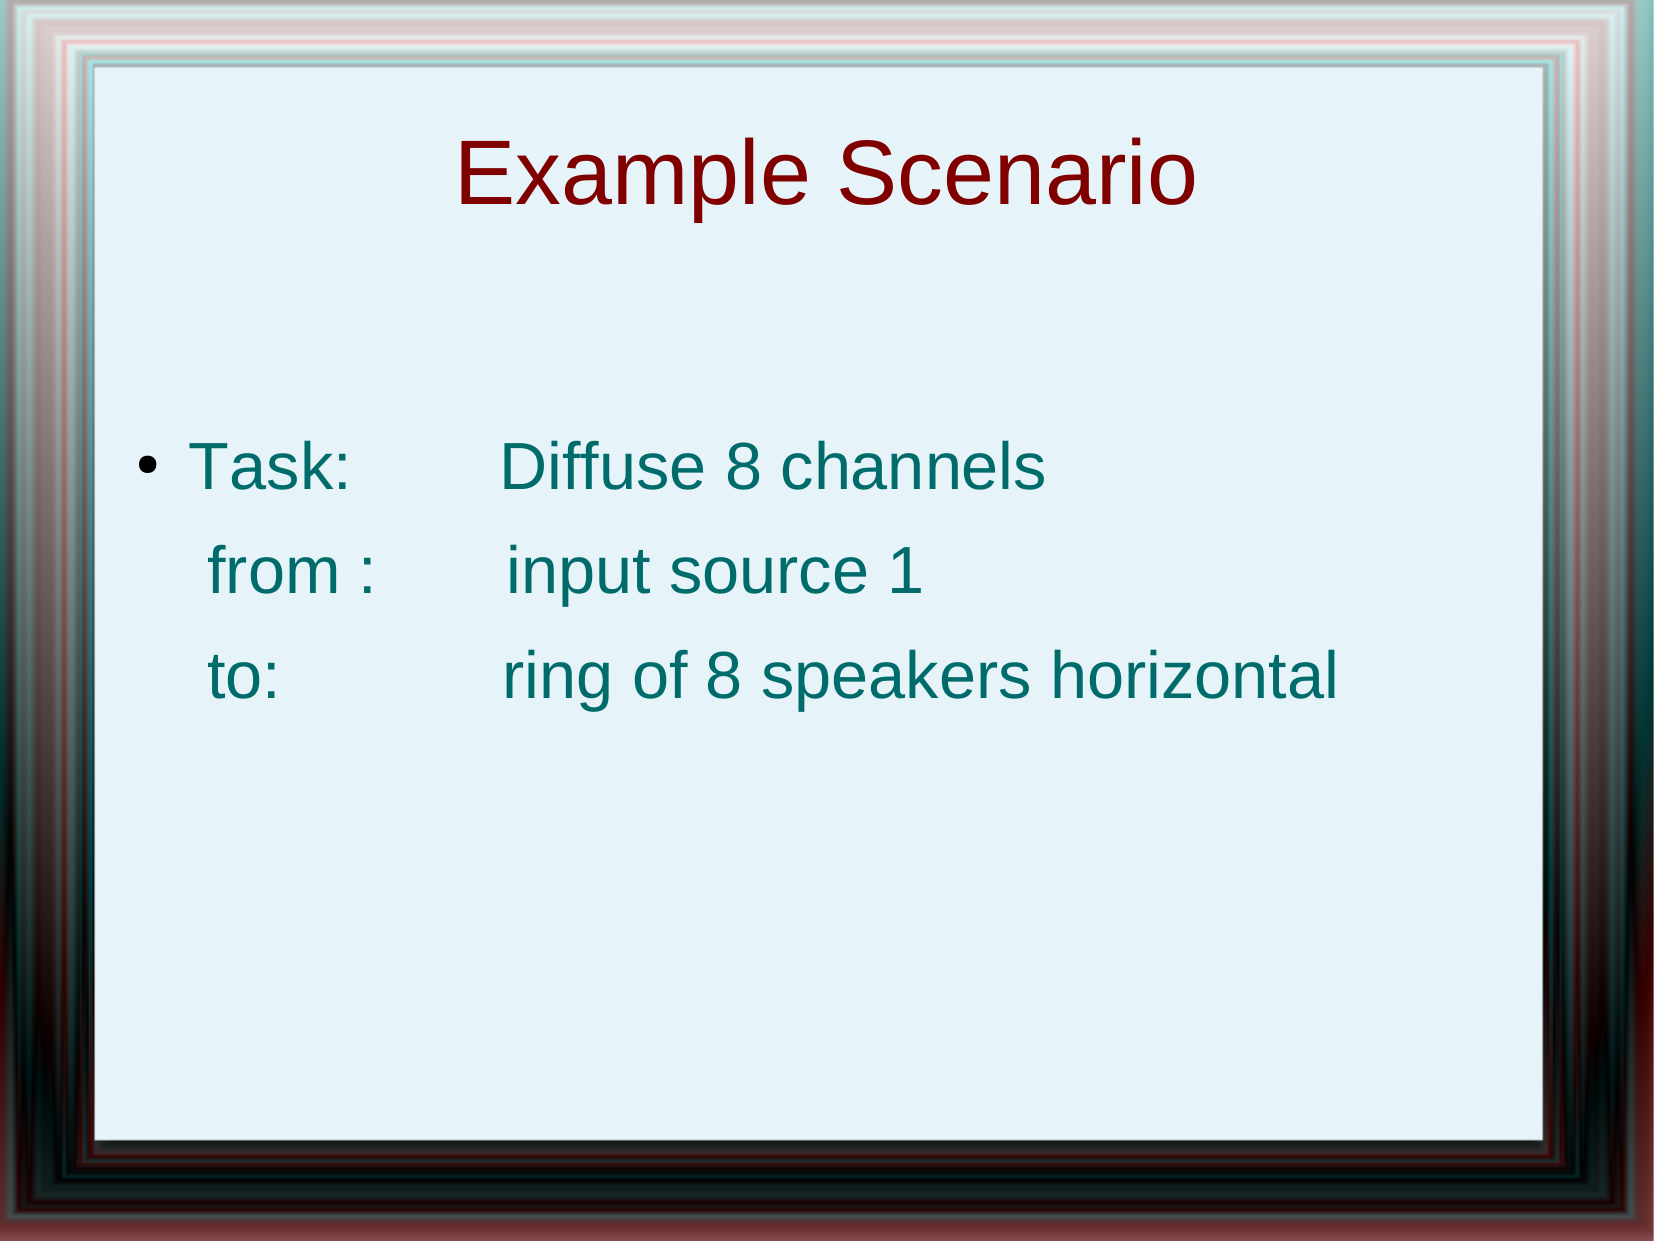

# Example Scenario
Task: Diffuse 8 channels
 from : input source 1
 to: ring of 8 speakers horizontal